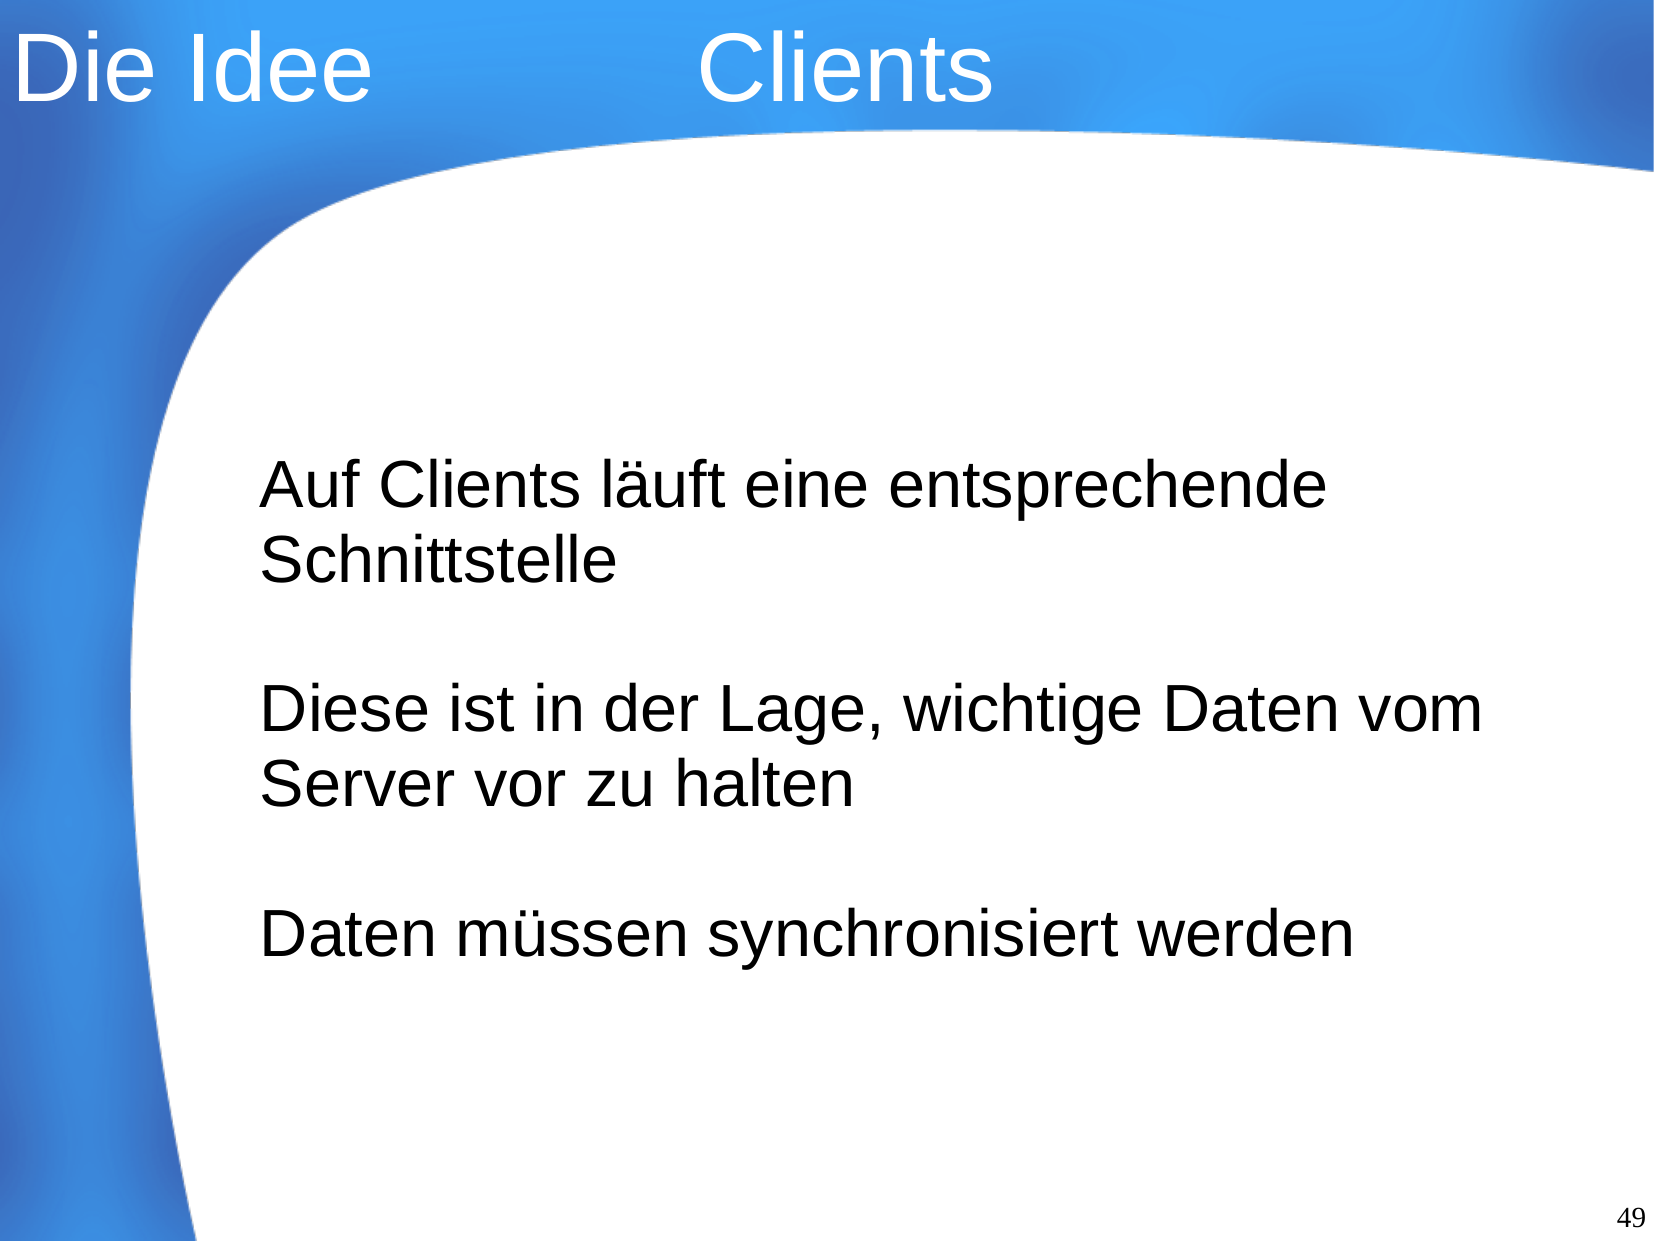

Die Idee
# Clients
Auf Clients läuft eine entsprechende Schnittstelle
Diese ist in der Lage, wichtige Daten vom Server vor zu halten
Daten müssen synchronisiert werden
49